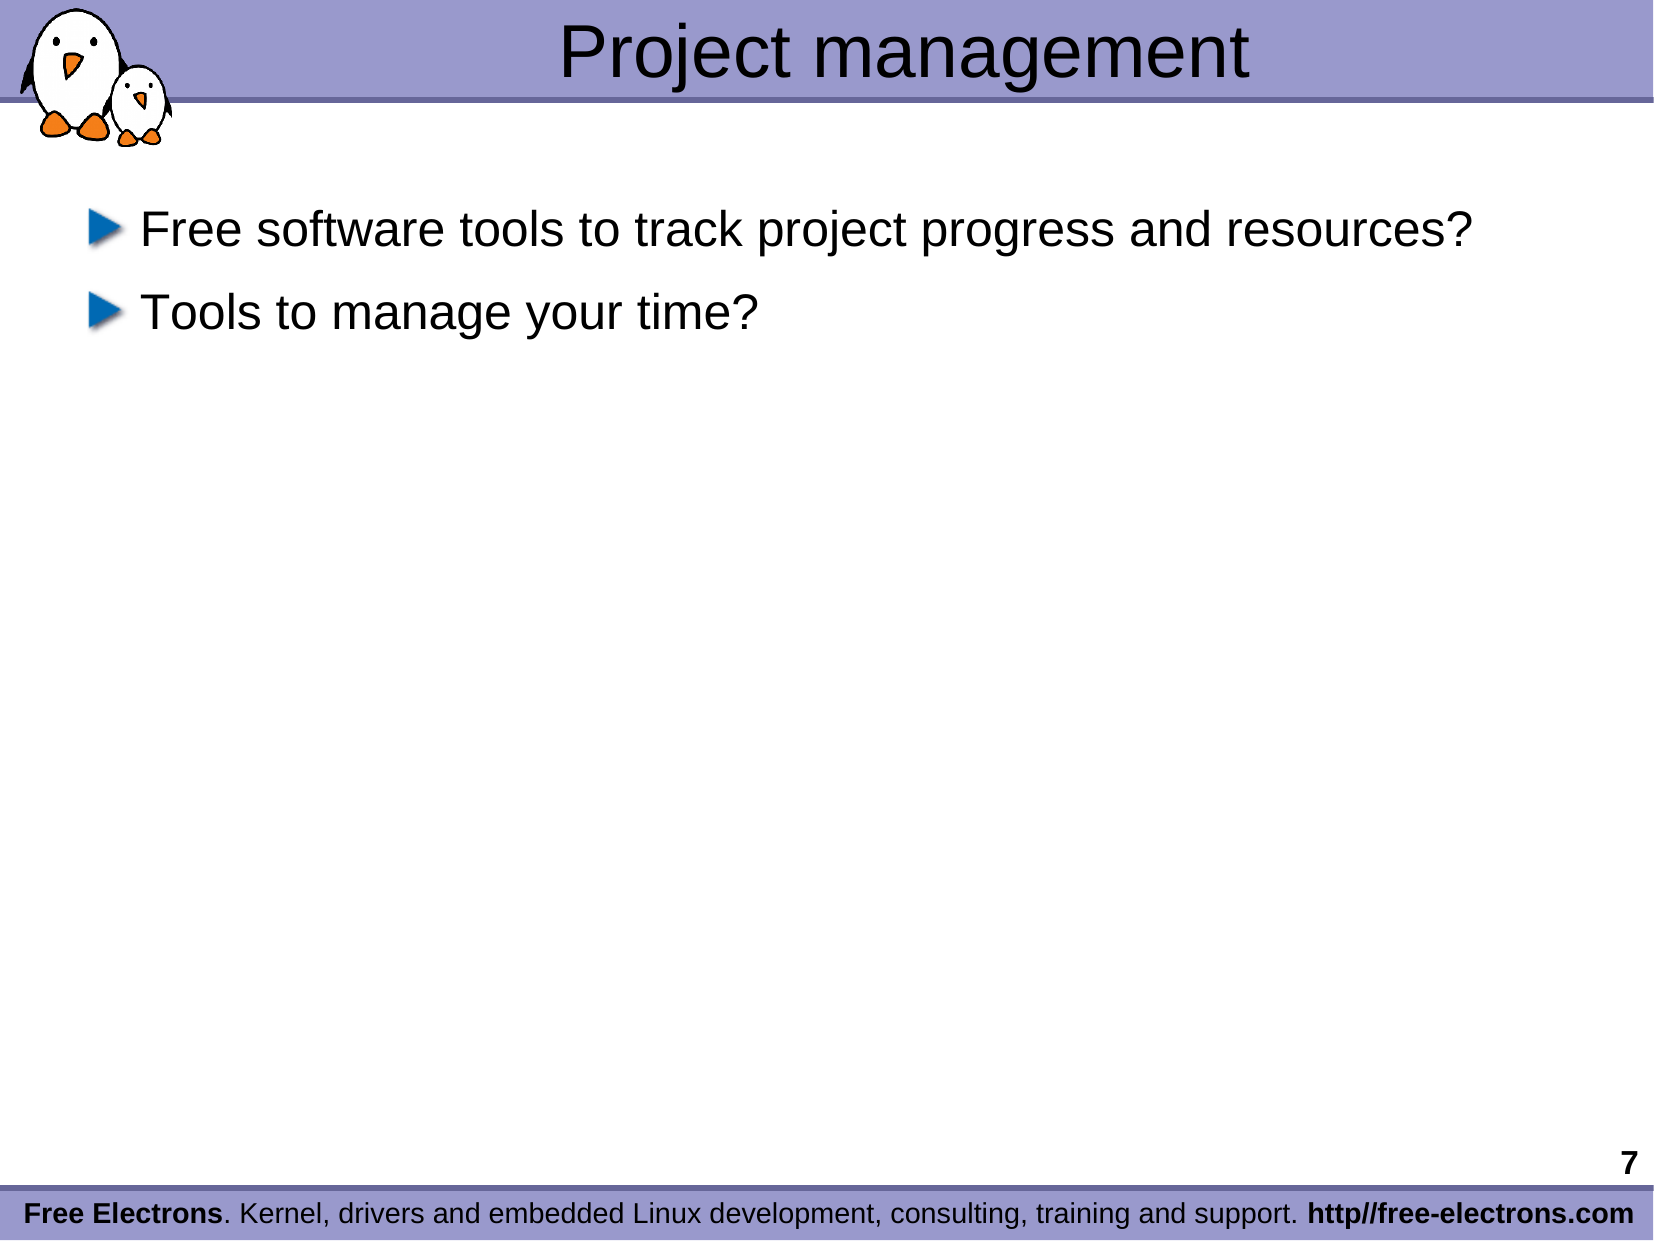

# Project management
Free software tools to track project progress and resources?
Tools to manage your time?